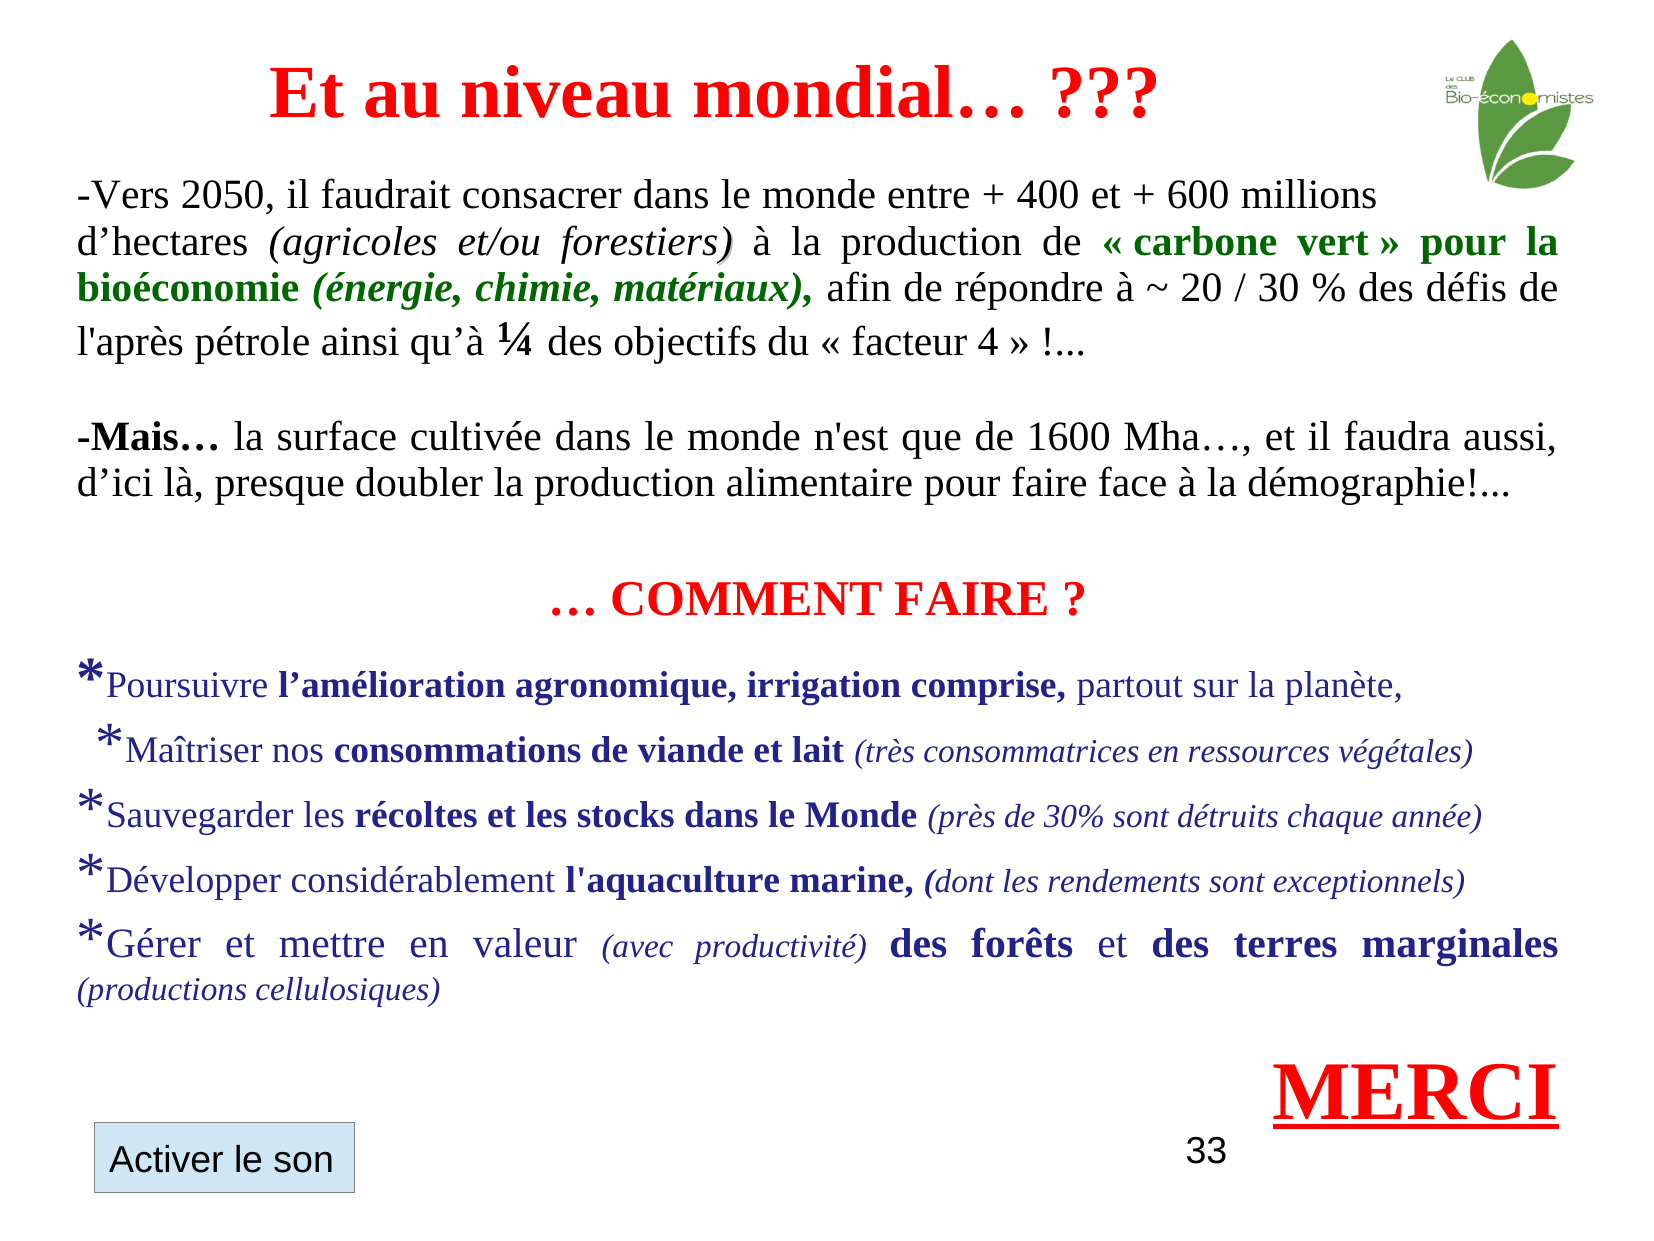

# Et au niveau mondial… ???
-Vers 2050, il faudrait consacrer dans le monde entre + 400 et + 600 millions d’hectares (agricoles et/ou forestiers) à la production de « carbone vert » pour la bioéconomie (énergie, chimie, matériaux), afin de répondre à ~ 20 / 30 % des défis de l'après pétrole ainsi qu’à ¼ des objectifs du « facteur 4 » !...
-Mais… la surface cultivée dans le monde n'est que de 1600 Mha…, et il faudra aussi, d’ici là, presque doubler la production alimentaire pour faire face à la démographie!...
… COMMENT FAIRE ?
*Poursuivre l’amélioration agronomique, irrigation comprise, partout sur la planète, *Maîtriser nos consommations de viande et lait (très consommatrices en ressources végétales)
*Sauvegarder les récoltes et les stocks dans le Monde (près de 30% sont détruits chaque année)
*Développer considérablement l'aquaculture marine, (dont les rendements sont exceptionnels)
*Gérer et mettre en valeur (avec productivité) des forêts et des terres marginales (productions cellulosiques)
MERCI
Activer le son